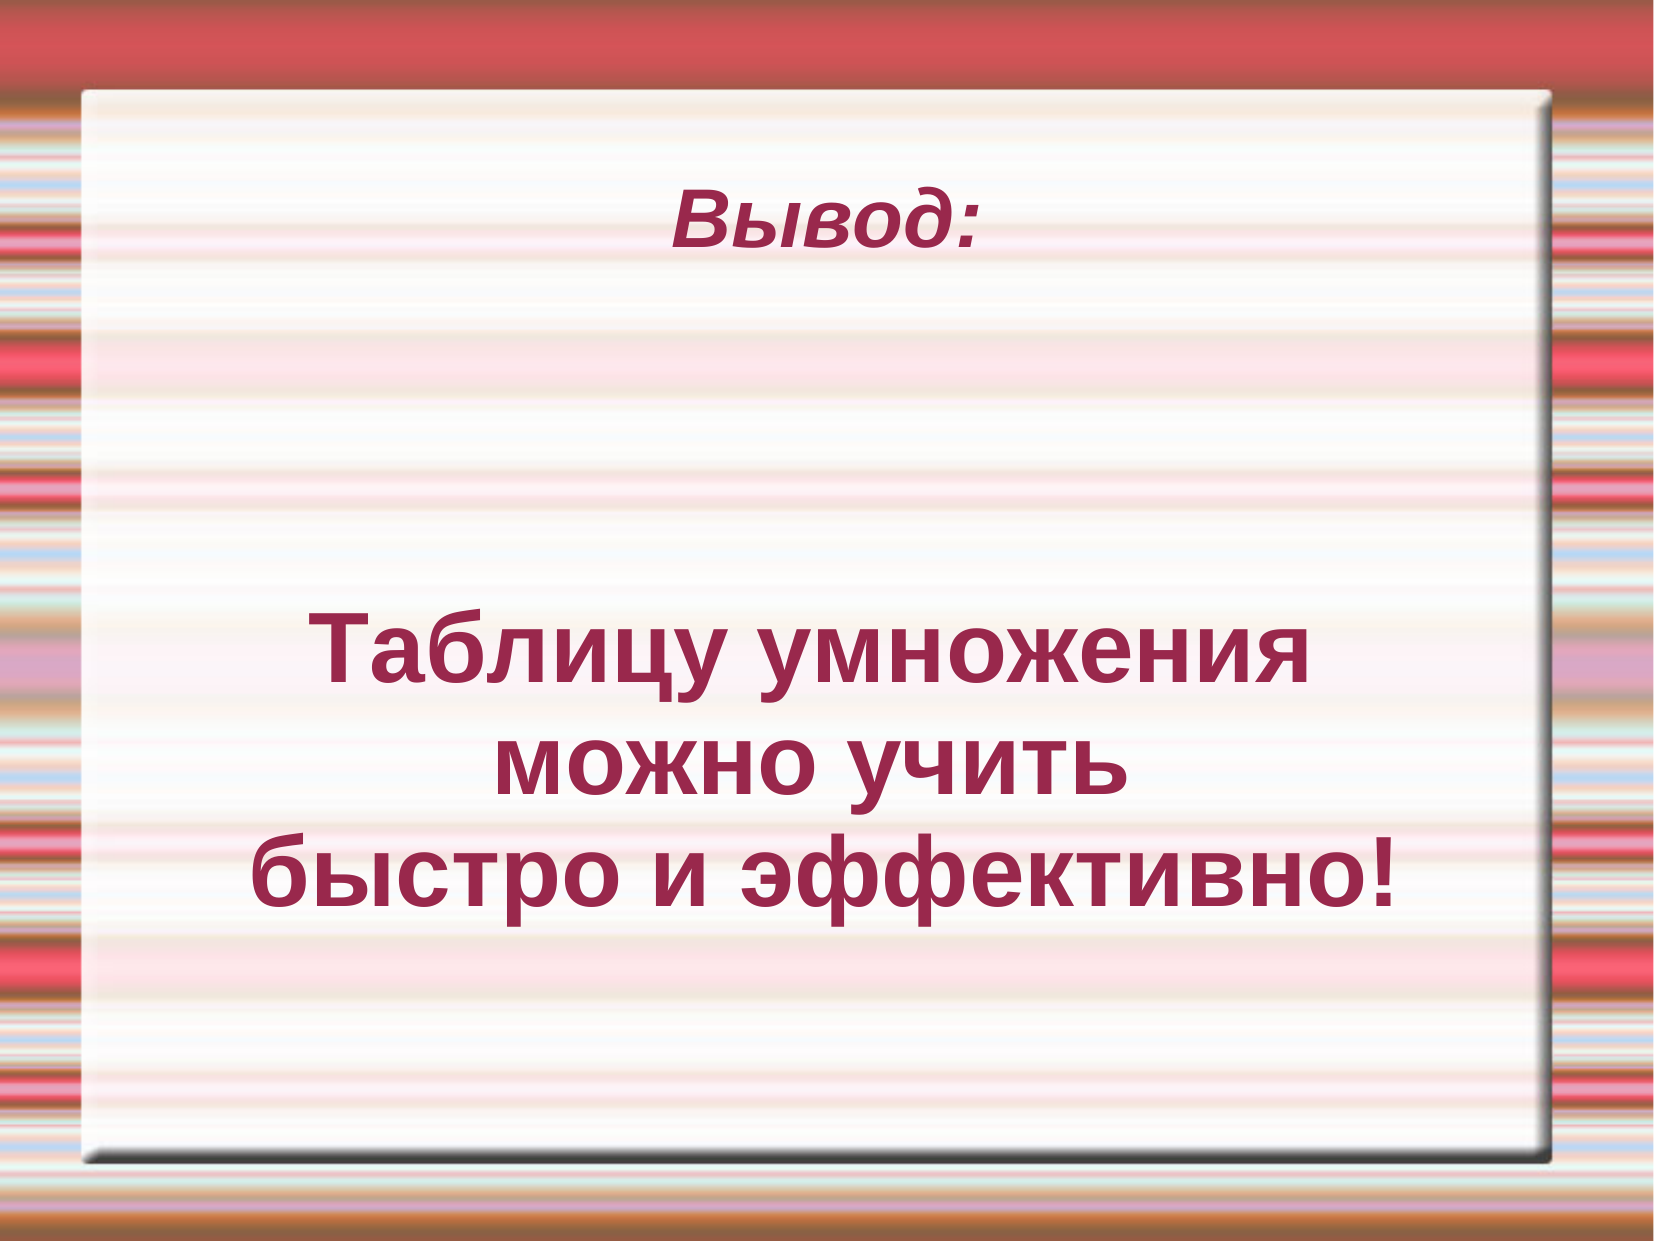

# Вывод:
Таблицу умножения
можно учить
быстро и эффективно!